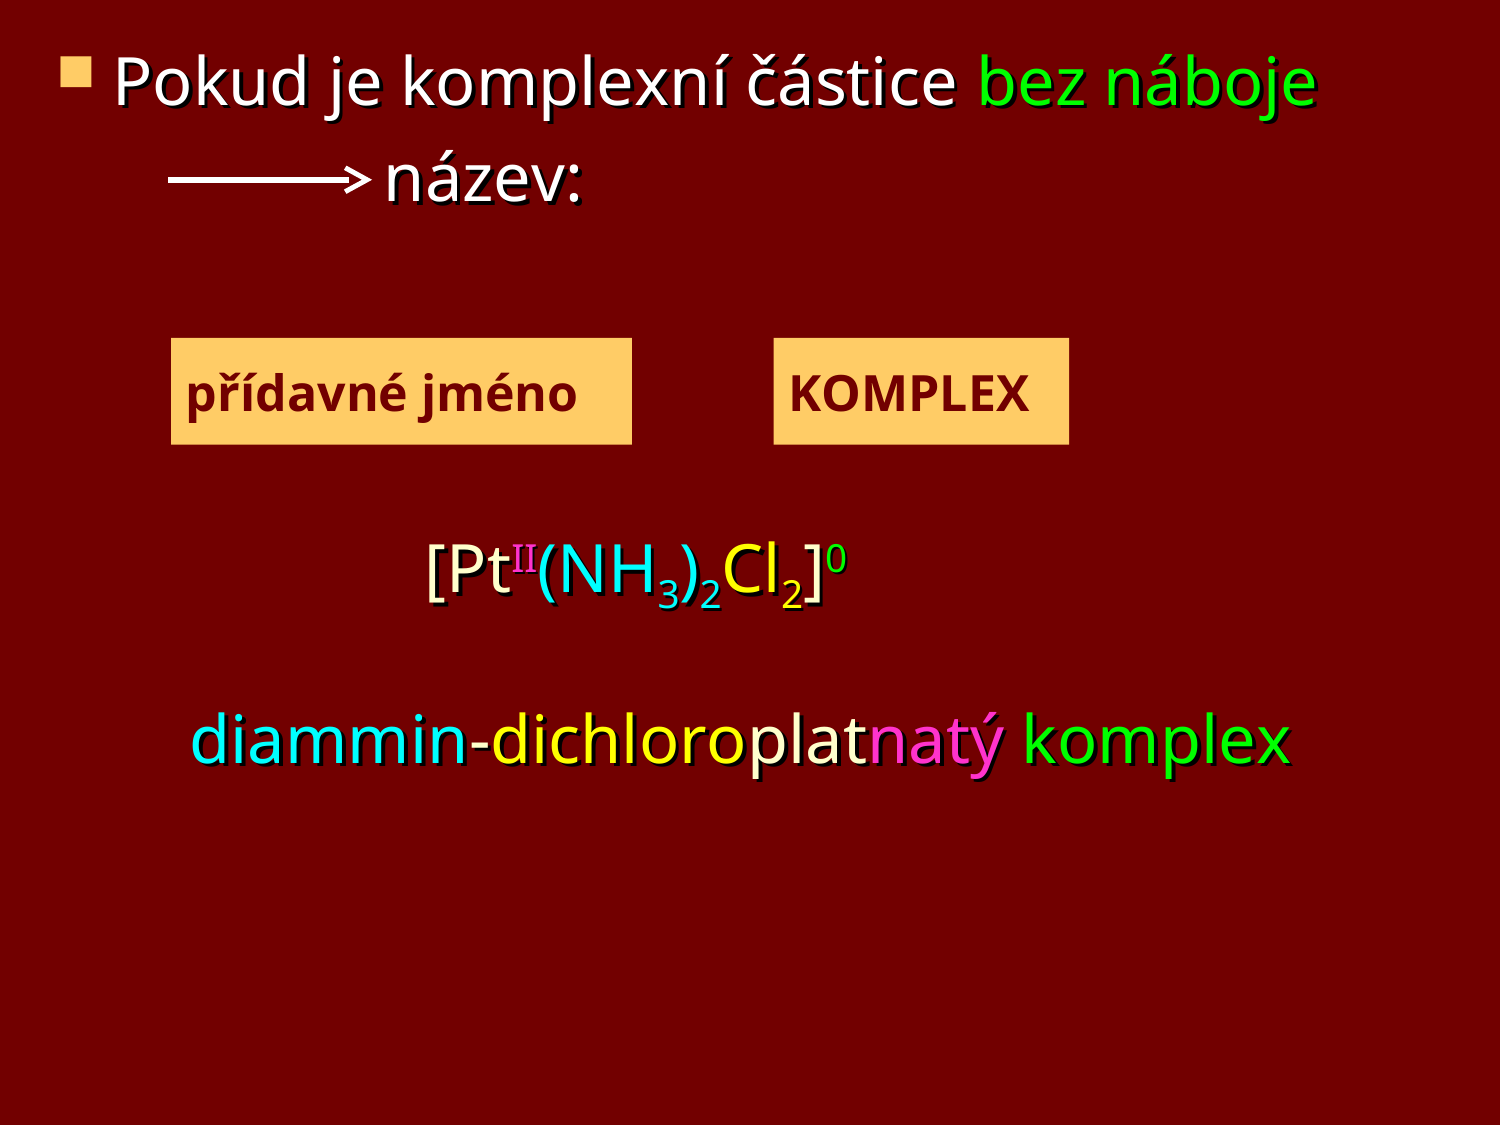

Pokud je komplexní částice bez náboje
 název:
# [PtII(NH3)2Cl2]0 diammin-dichloroplatnatý komplex
přídavné jméno
KOMPLEX